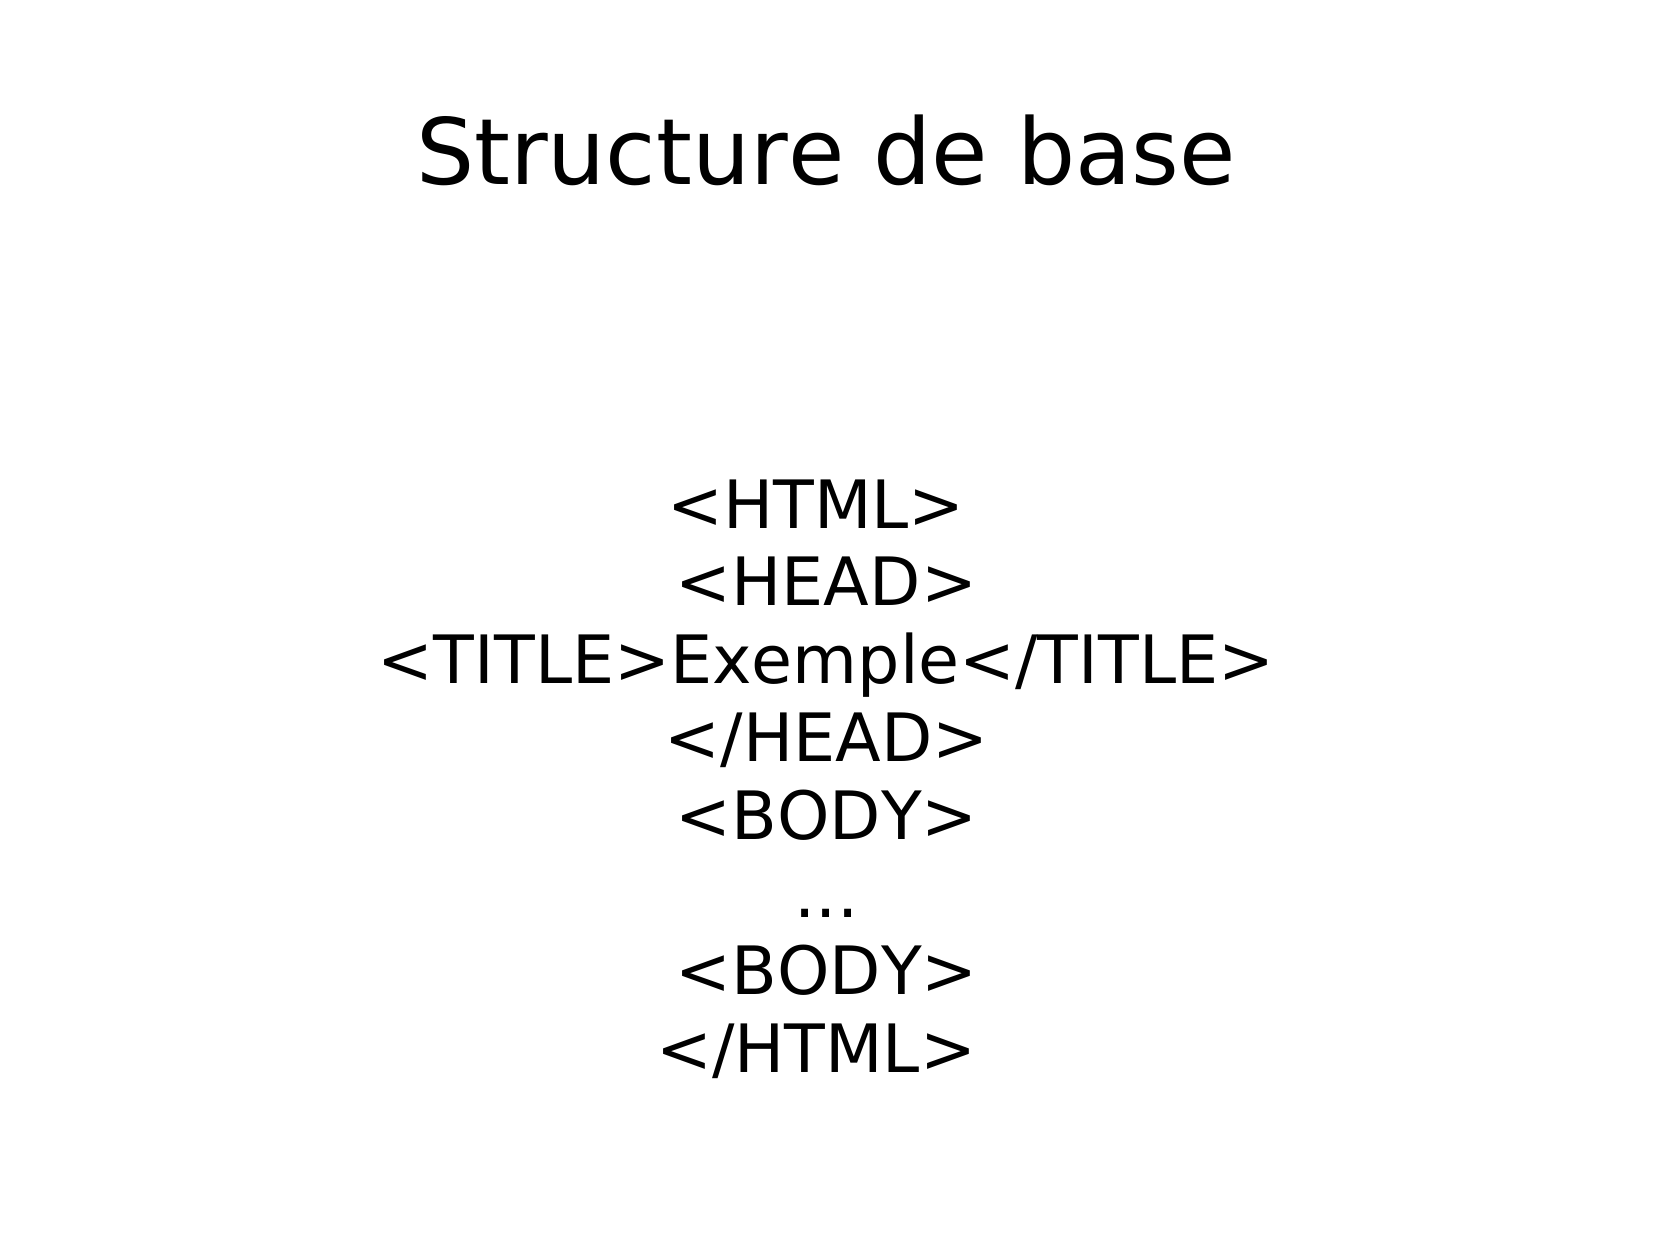

# Structure de base
<HTML>
<HEAD>
<TITLE>Exemple</TITLE>
</HEAD>
<BODY>
...
<BODY>
</HTML>